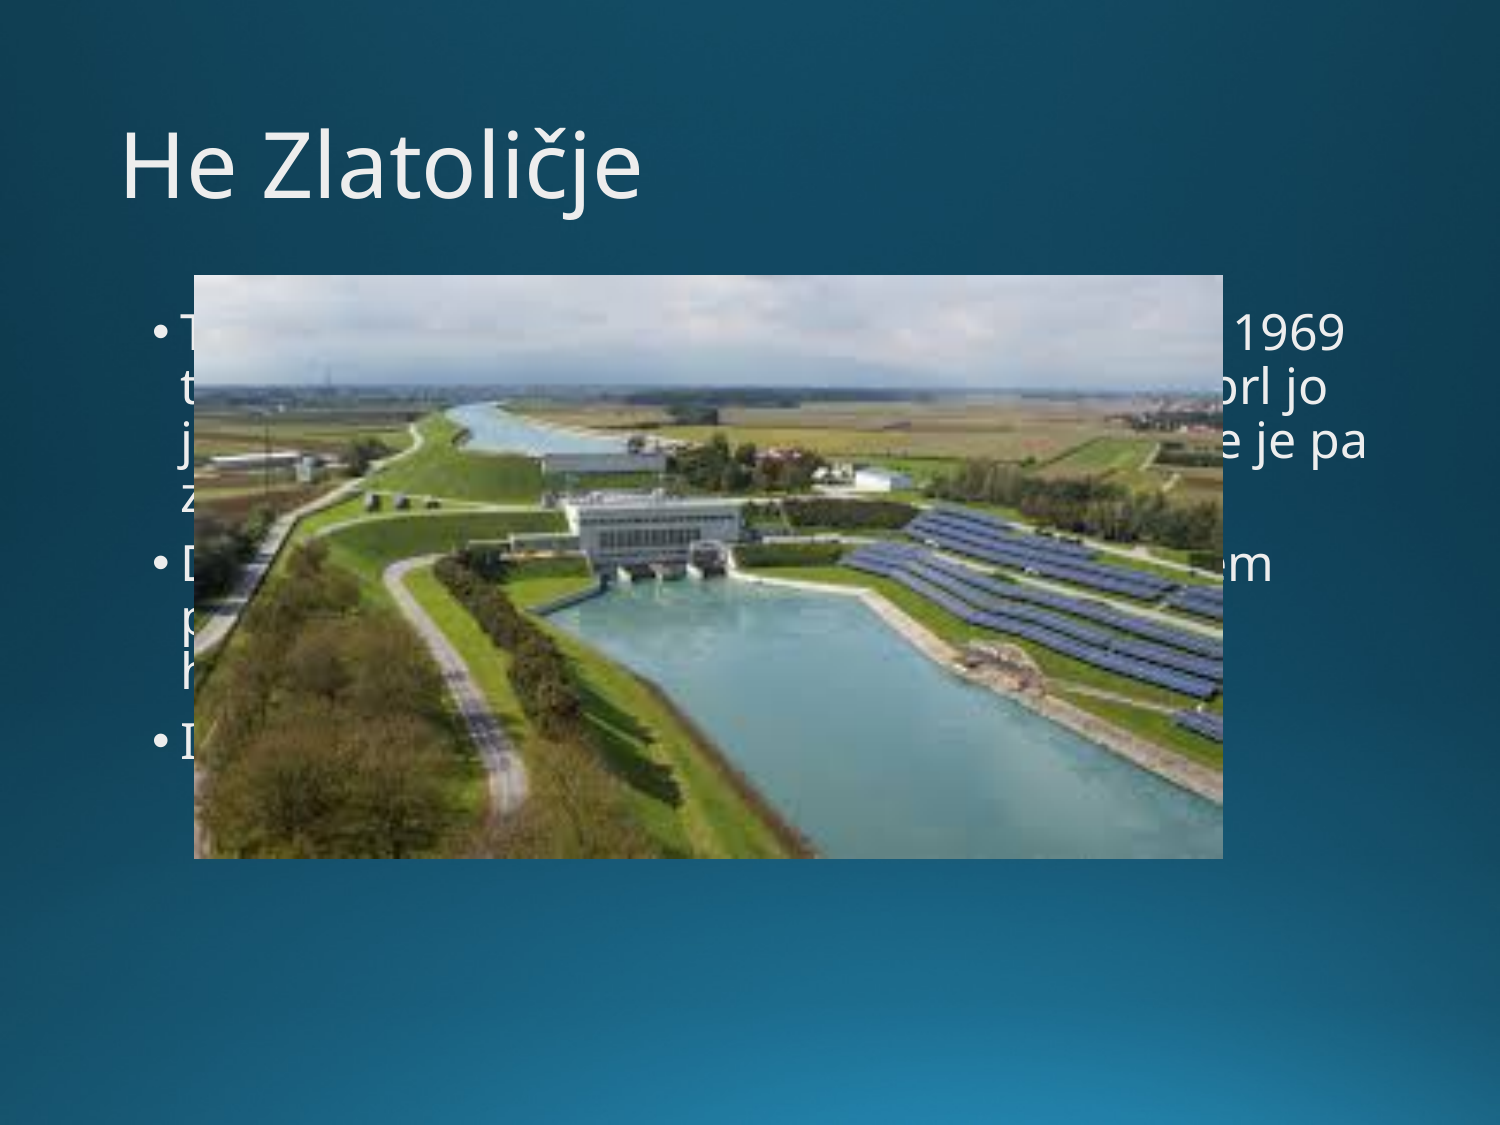

# He Zlatoličje
Ta hidroelektrarna je bila uradno odprta leta 1969 to je bila prva kanalska elektrarna v SFRJ odprl jo je predsednik Josip Broz Tito sama gradnja se je pa začela leta 1964.
Danes proizvaja letno 577 milijon kWh in z tem proizvaja največ el. Energije med vsemi hidroelektrarnam v Sloveniji.
Ima 2 kaplanove turbine.